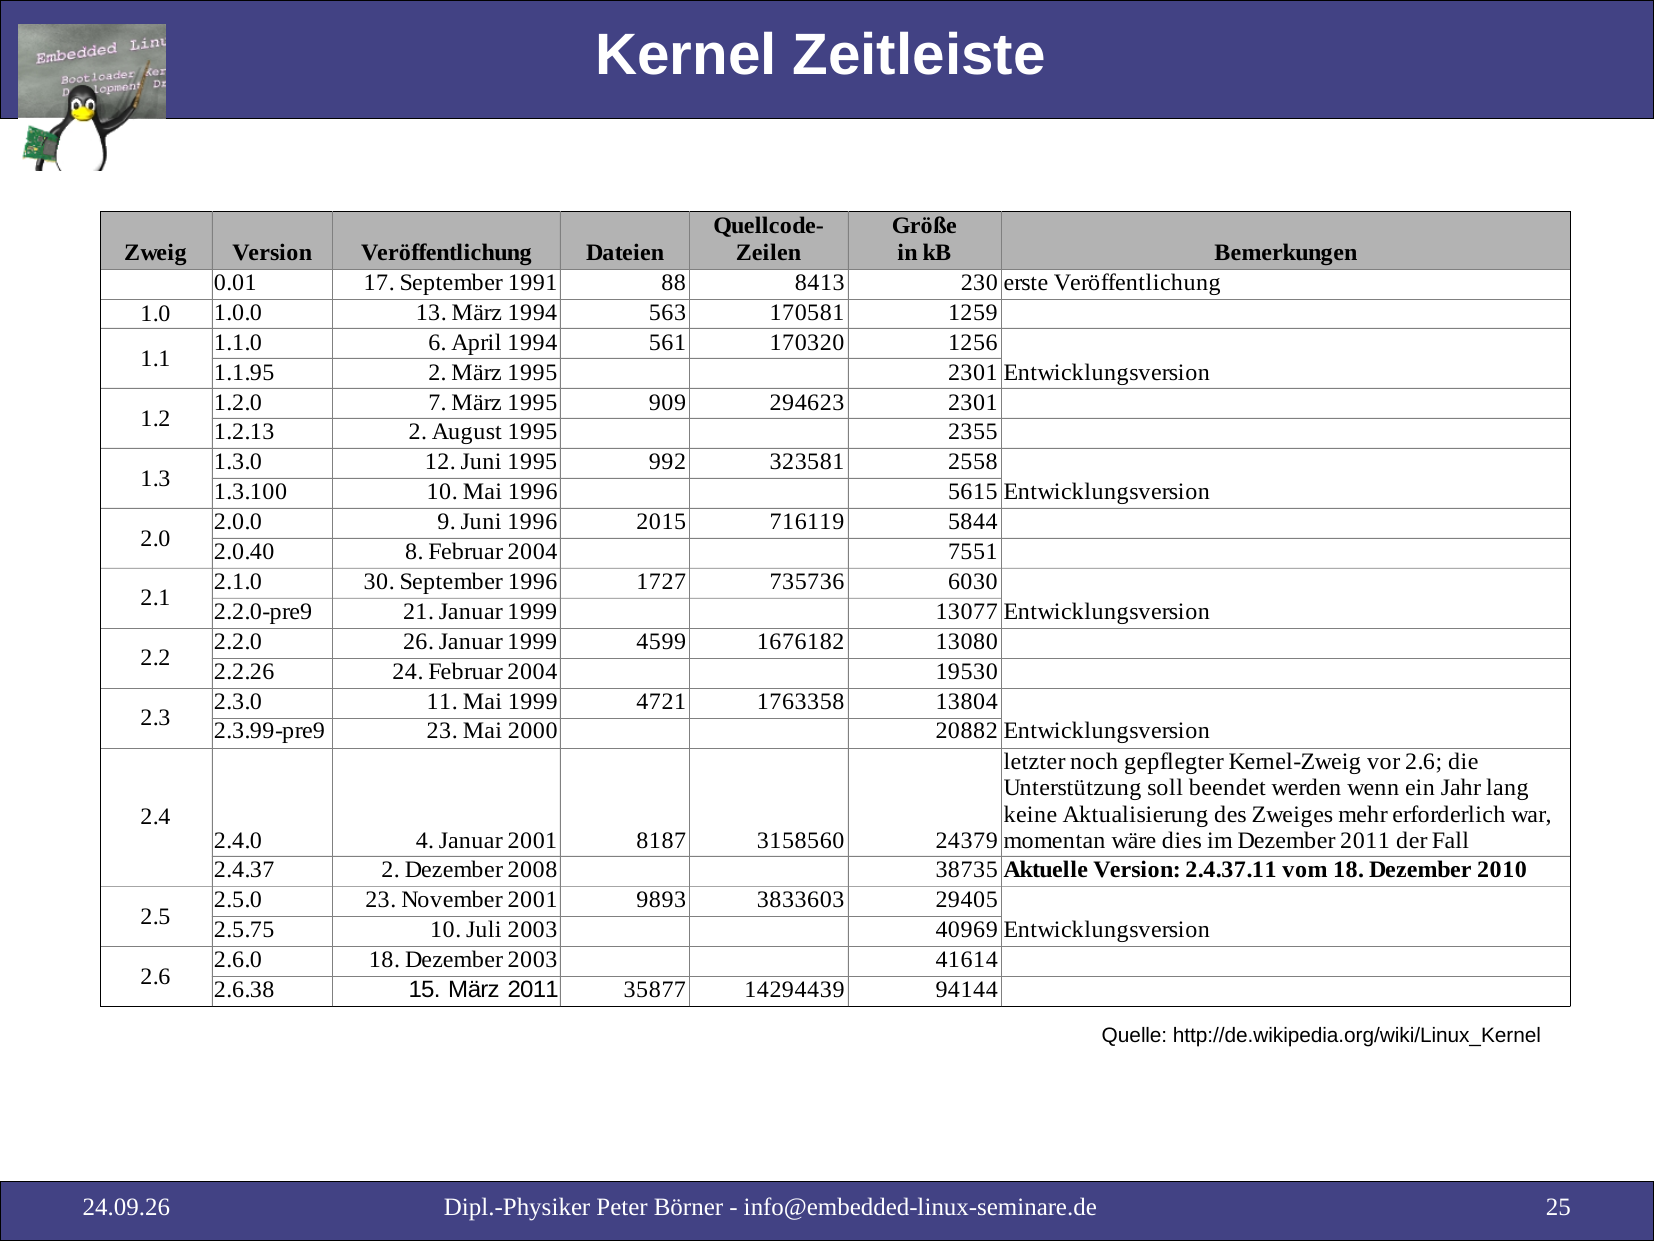

# Kernel Zeitleiste
Quelle: http://de.wikipedia.org/wiki/Linux_Kernel
 Dipl.-Physiker Peter Börner - info@embedded-linux-seminare.de
25